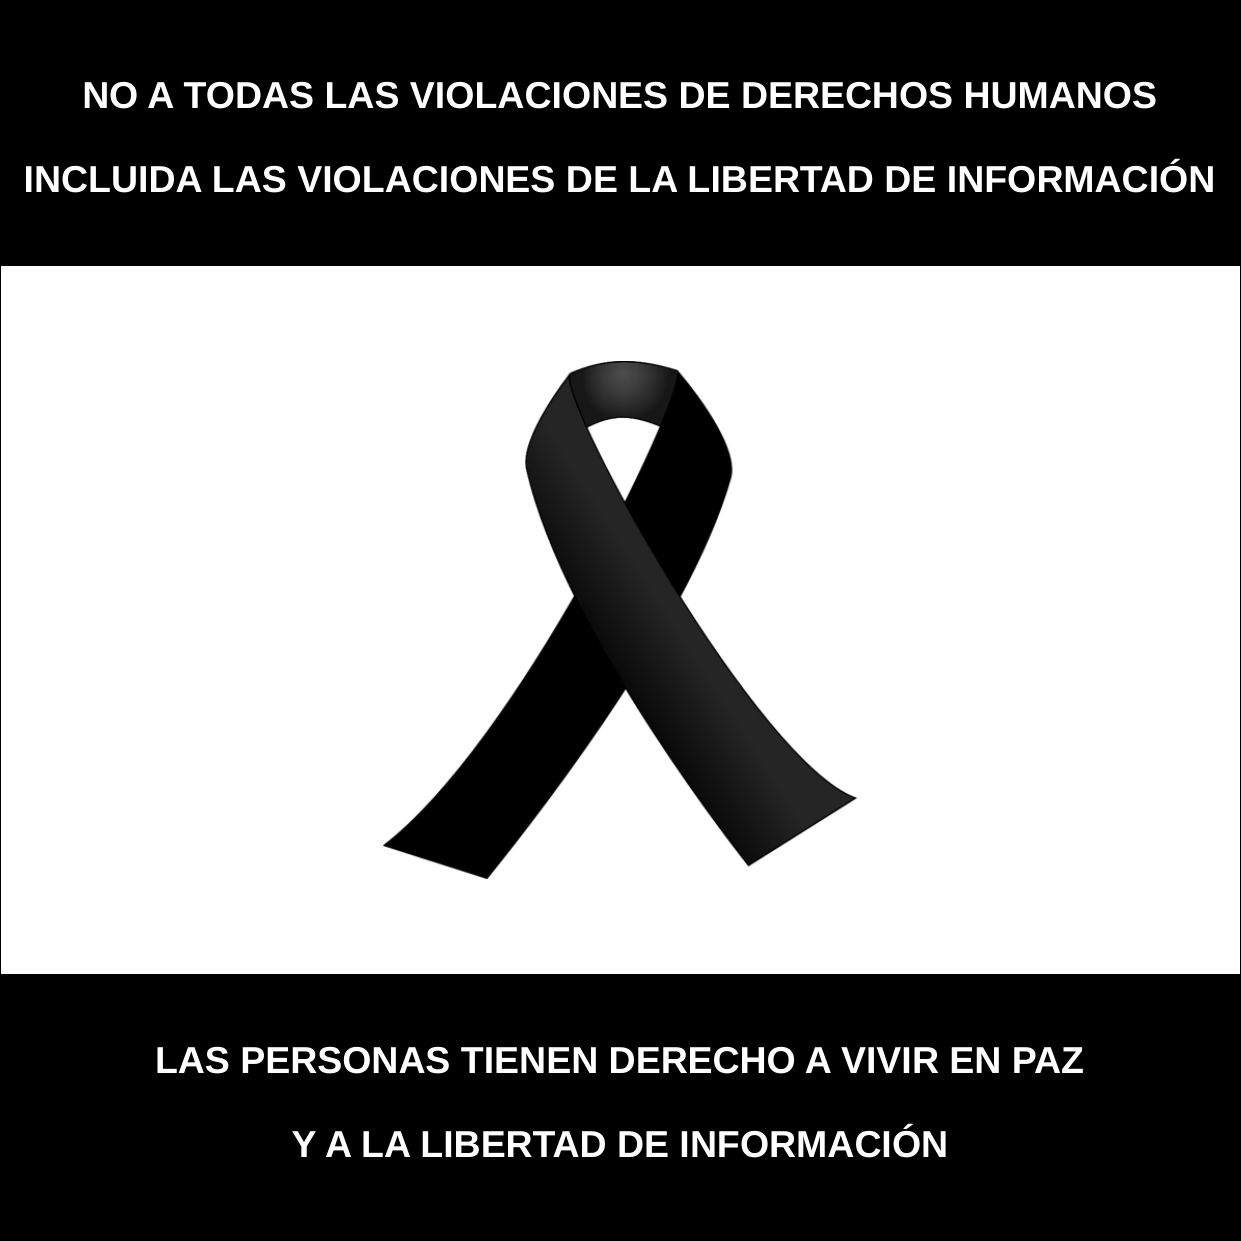

NO A TODAS LAS VIOLACIONES DE DERECHOS HUMANOS
INCLUIDA LAS VIOLACIONES DE LA LIBERTAD DE INFORMACIÓN
LAS PERSONAS TIENEN DERECHO A VIVIR EN PAZ
Y A LA LIBERTAD DE INFORMACIÓN